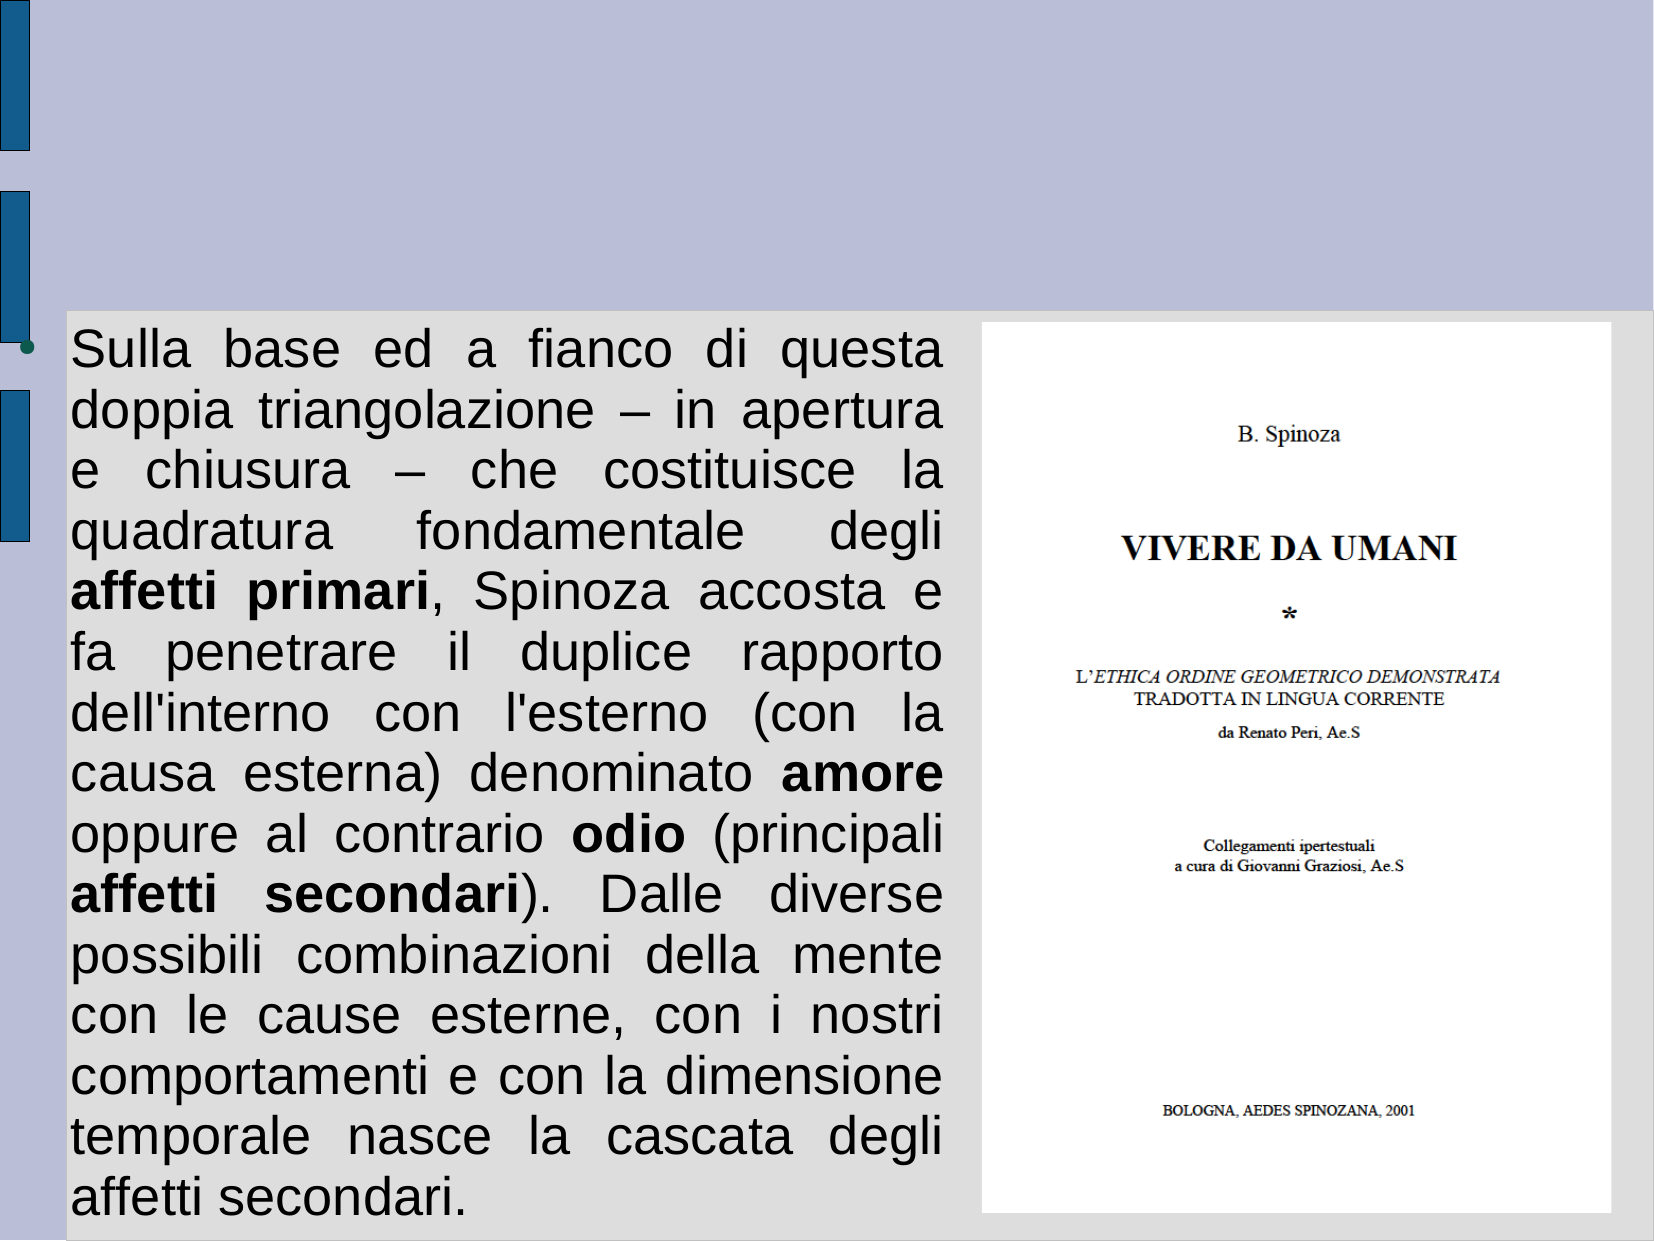

#
Sulla base ed a fianco di questa doppia triangolazione – in apertura e chiusura – che costituisce la quadratura fondamentale degli affetti primari, Spinoza accosta e fa penetrare il duplice rapporto dell'interno con l'esterno (con la causa esterna) denominato amore oppure al contrario odio (principali affetti secondari). Dalle diverse possibili combinazioni della mente con le cause esterne, con i nostri comportamenti e con la dimensione temporale nasce la cascata degli affetti secondari.